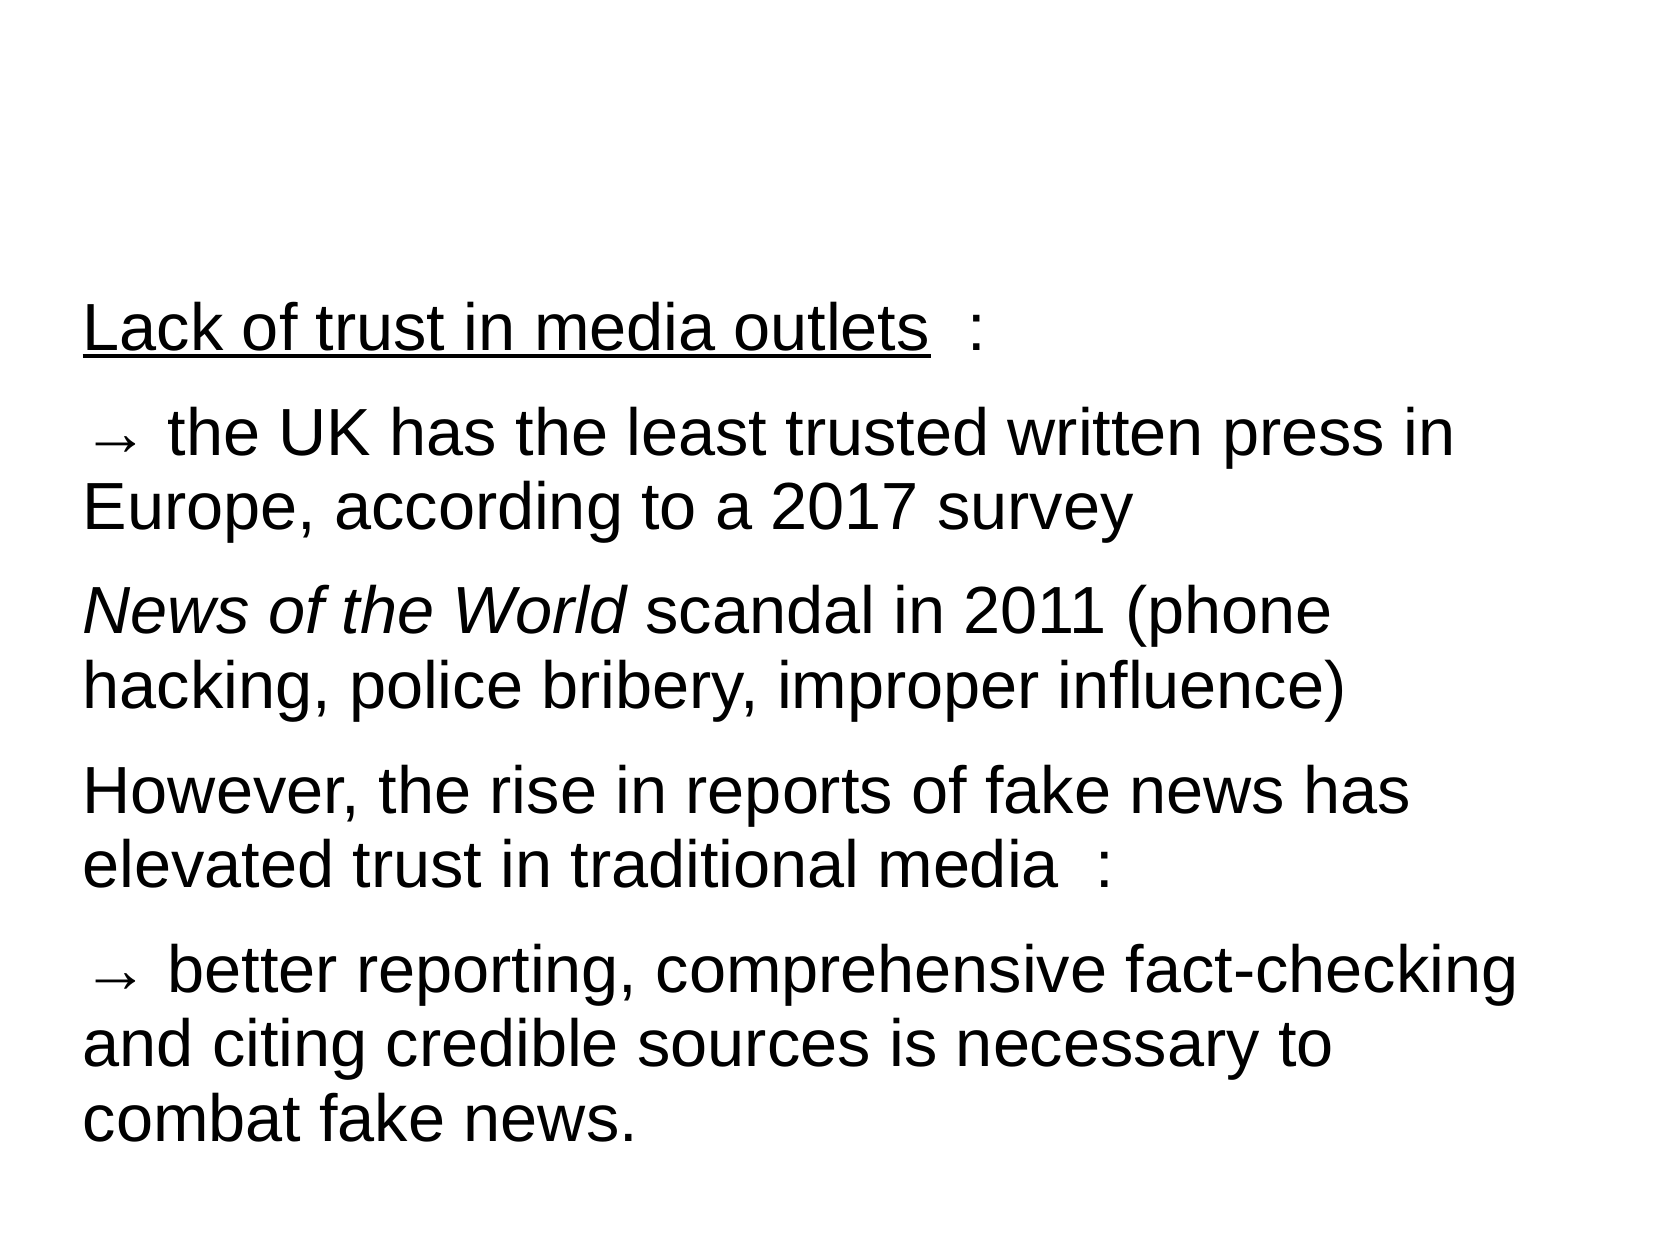

#
Lack of trust in media outlets  :
→ the UK has the least trusted written press in Europe, according to a 2017 survey
News of the World scandal in 2011 (phone hacking, police bribery, improper influence)
However, the rise in reports of fake news has elevated trust in traditional media  :
→ better reporting, comprehensive fact-checking and citing credible sources is necessary to combat fake news.